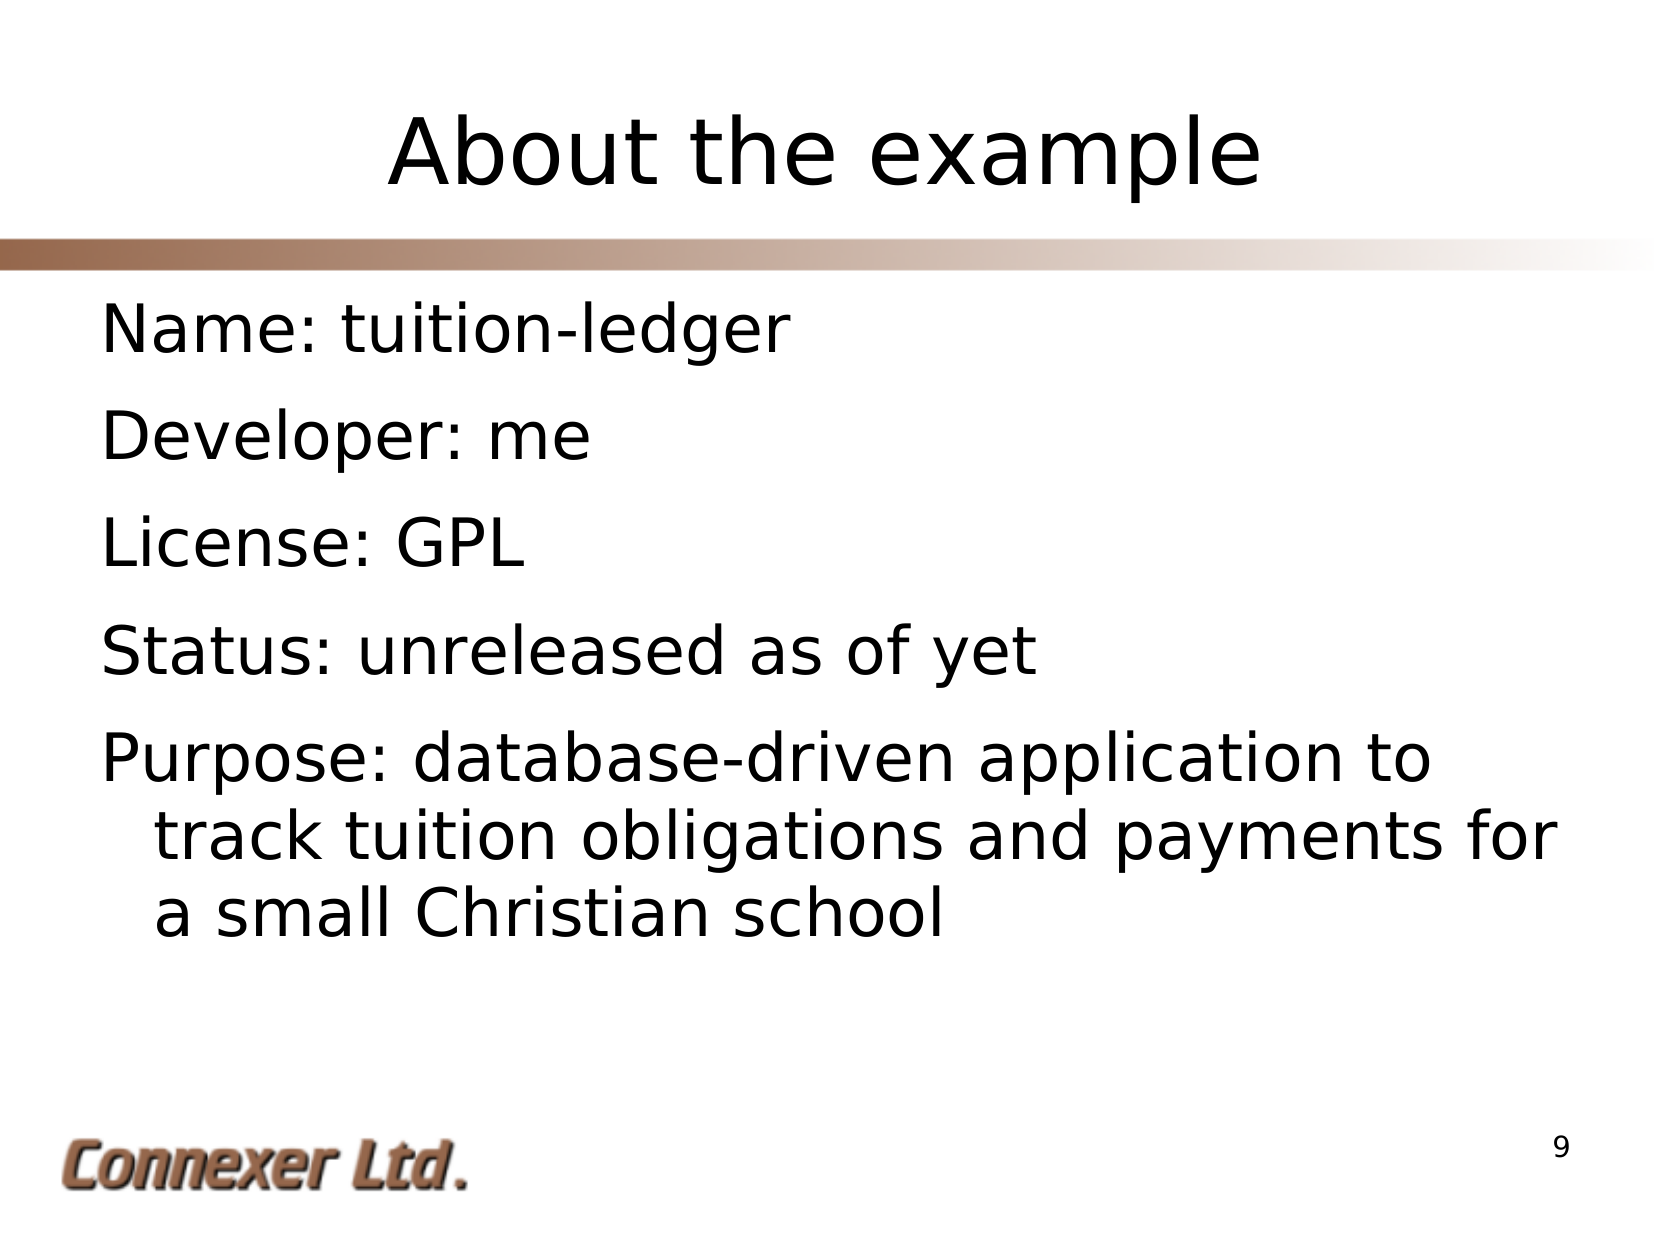

# About the example
Name: tuition-ledger
Developer: me
License: GPL
Status: unreleased as of yet
Purpose: database-driven application to track tuition obligations and payments for a small Christian school
9